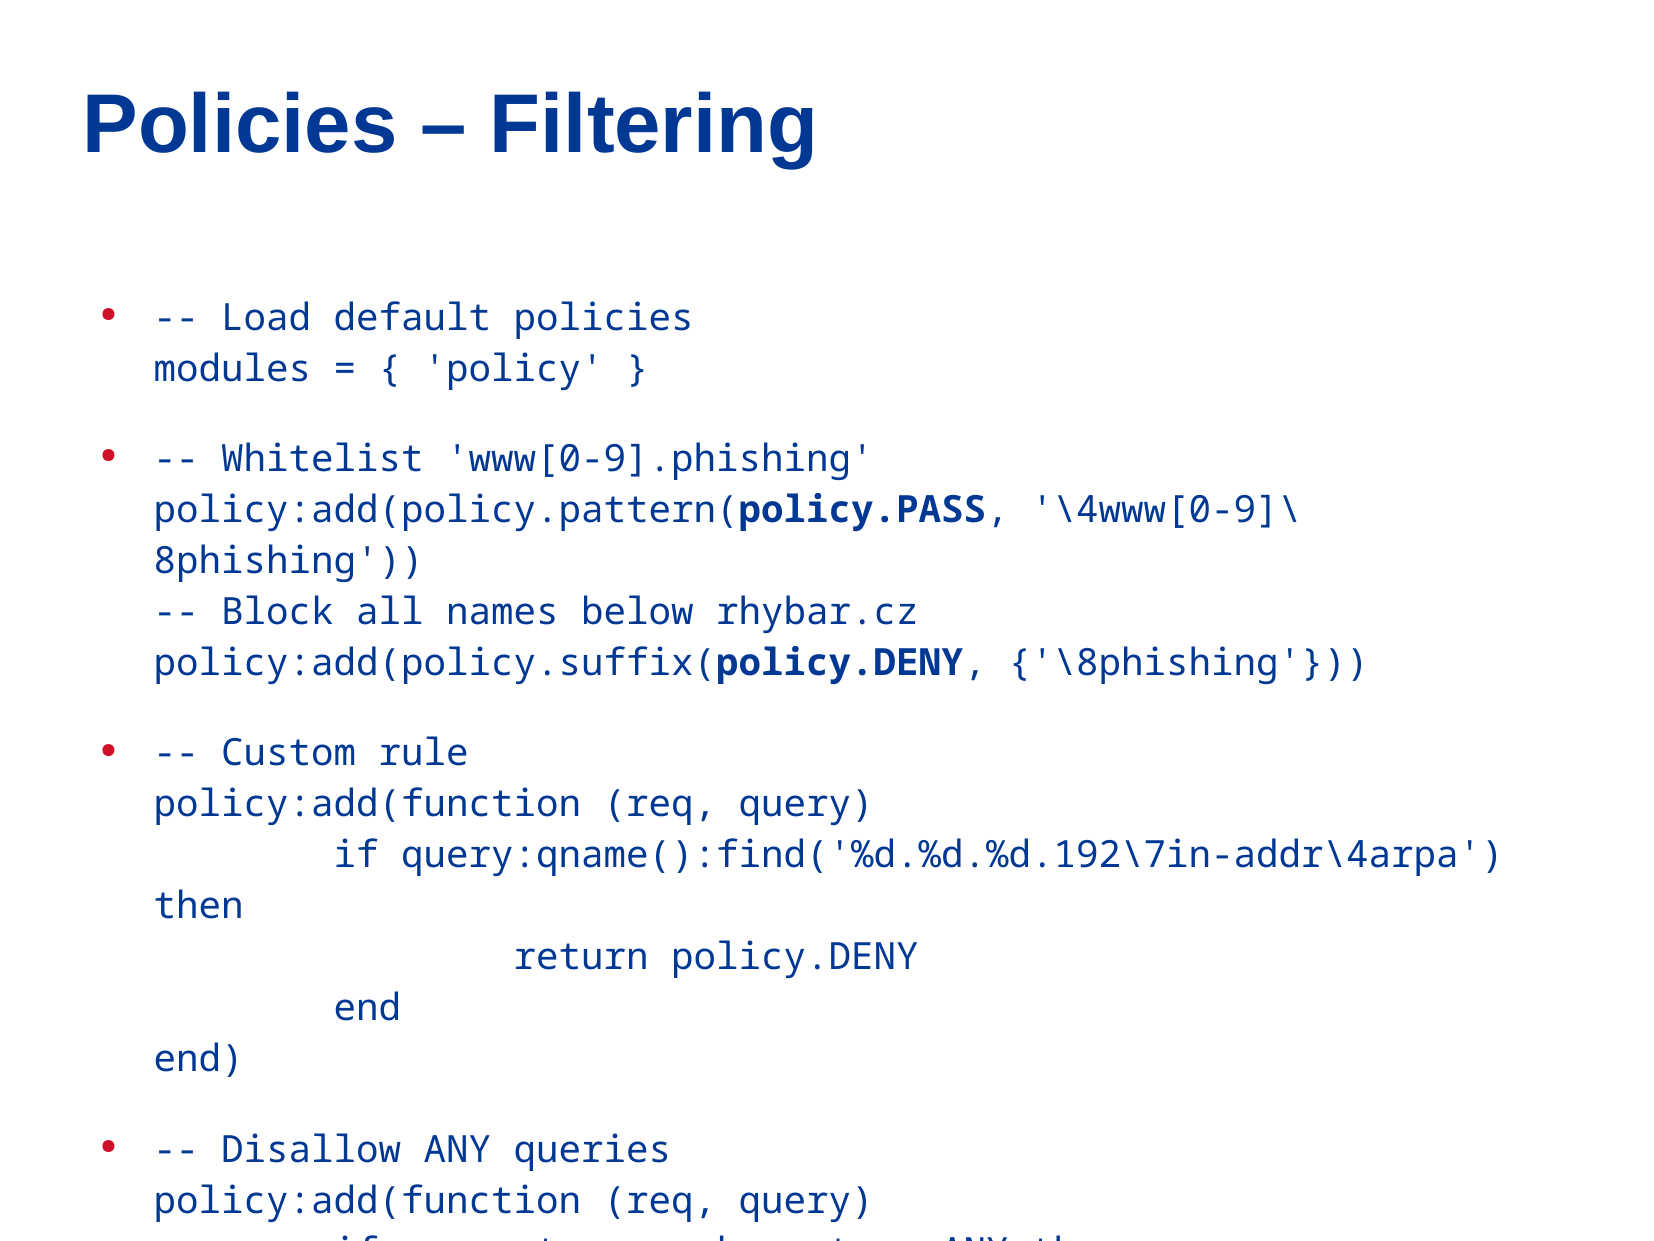

# Policies – Filtering
-- Load default policies
modules = { 'policy' }
-- Whitelist 'www[0-9].phishing'
policy:add(policy.pattern(policy.PASS, '\4www[0-9]\8phishing'))
-- Block all names below rhybar.cz
policy:add(policy.suffix(policy.DENY, {'\8phishing'}))
-- Custom rule
policy:add(function (req, query)
 if query:qname():find('%d.%d.%d.192\7in-addr\4arpa') then
 return policy.DENY
 end
end)
-- Disallow ANY queries
policy:add(function (req, query)
 if query.type == kres.type.ANY then
 return policy.DROP
 end
end)